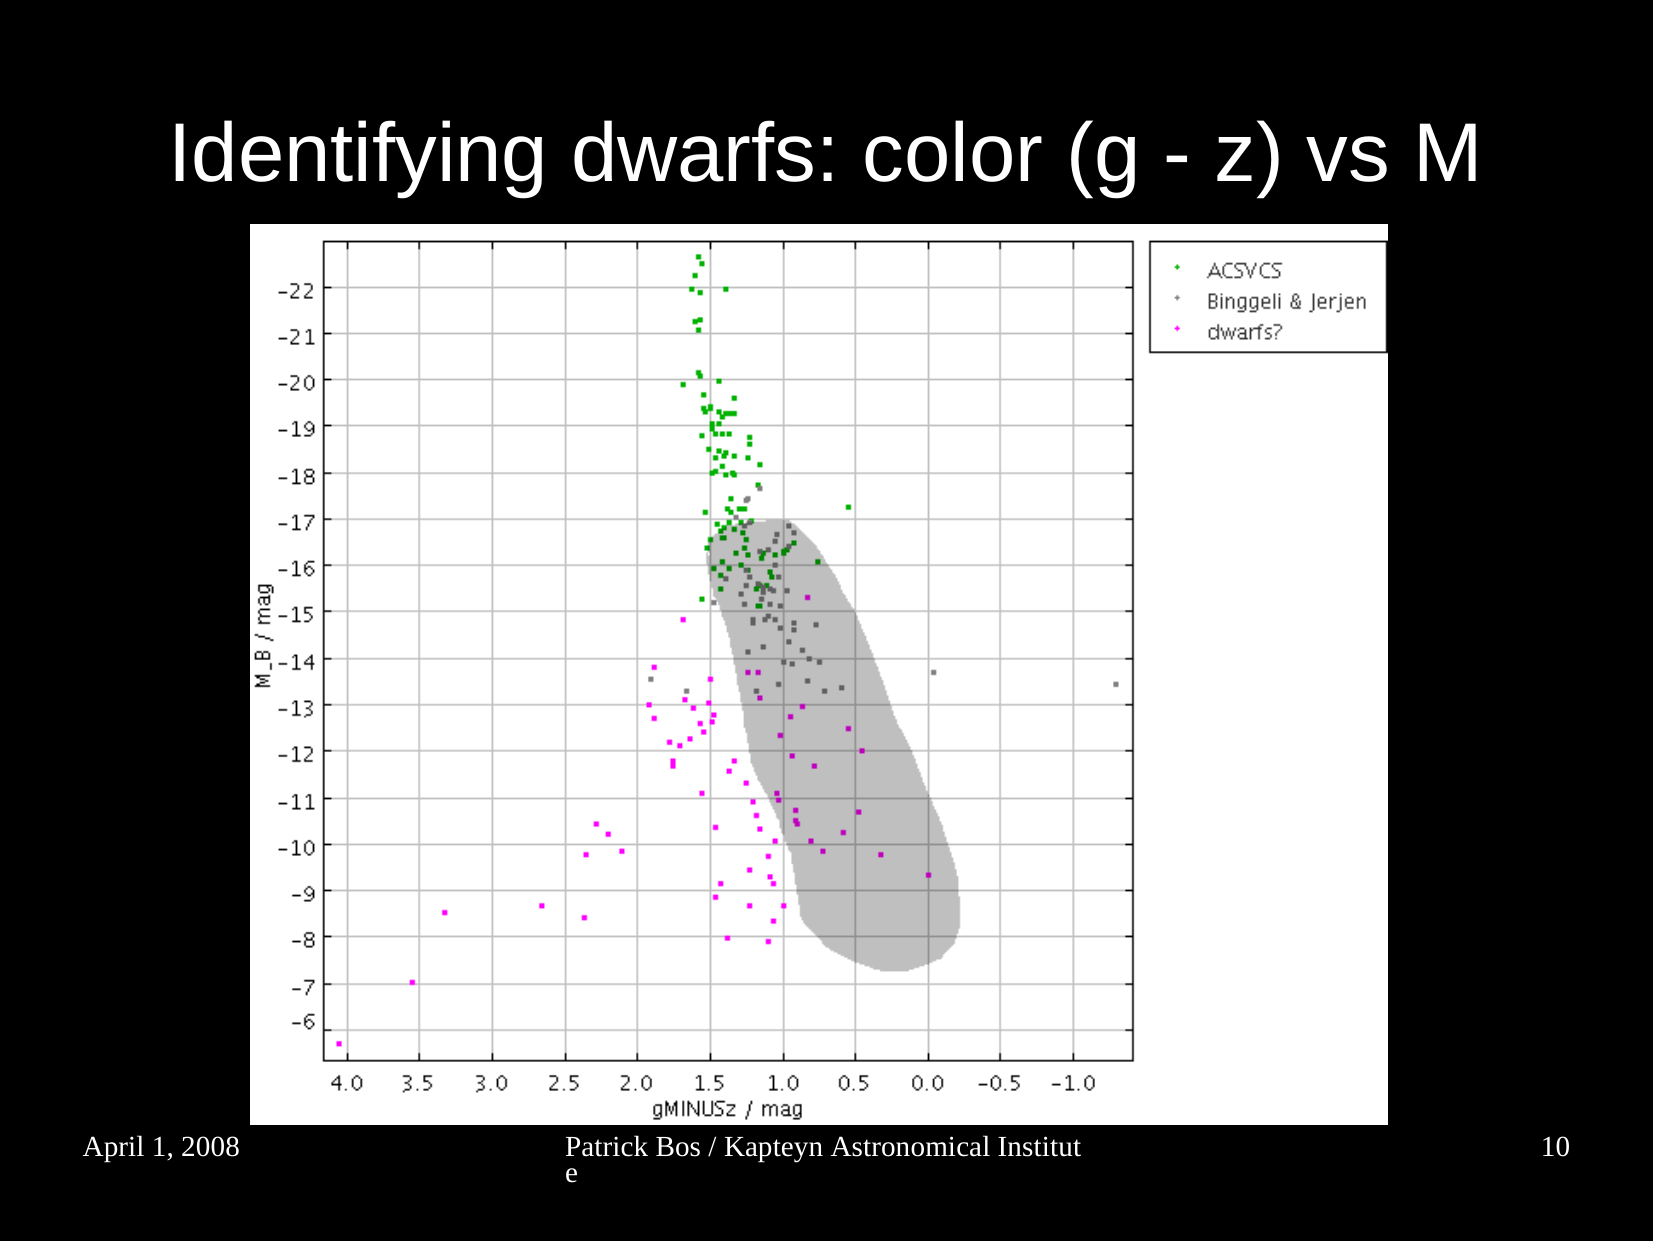

# Identifying dwarfs: color (g - z) vs M
April 1, 2008
Patrick Bos / Kapteyn Astronomical Institute
10